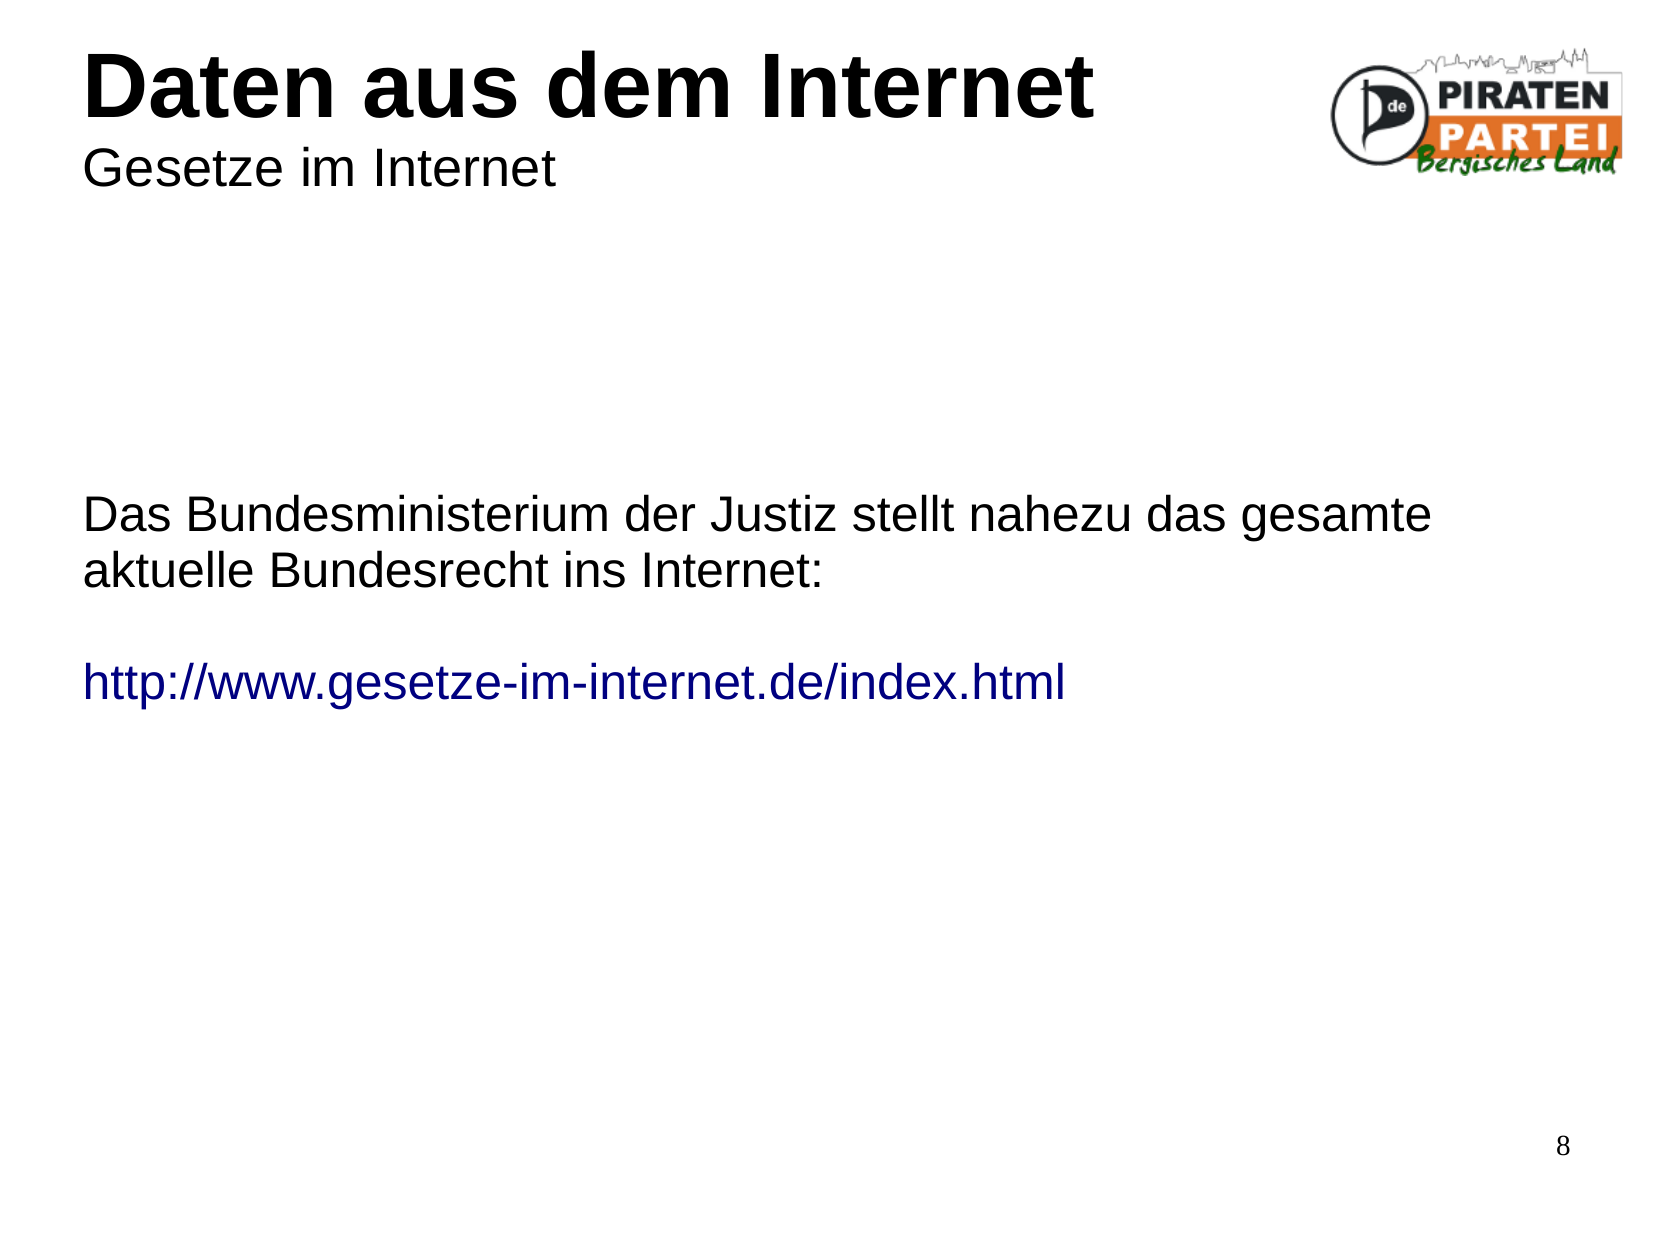

# Daten aus dem Internet Gesetze im Internet
Das Bundesministerium der Justiz stellt nahezu das gesamte aktuelle Bundesrecht ins Internet:
http://www.gesetze-im-internet.de/index.html
8